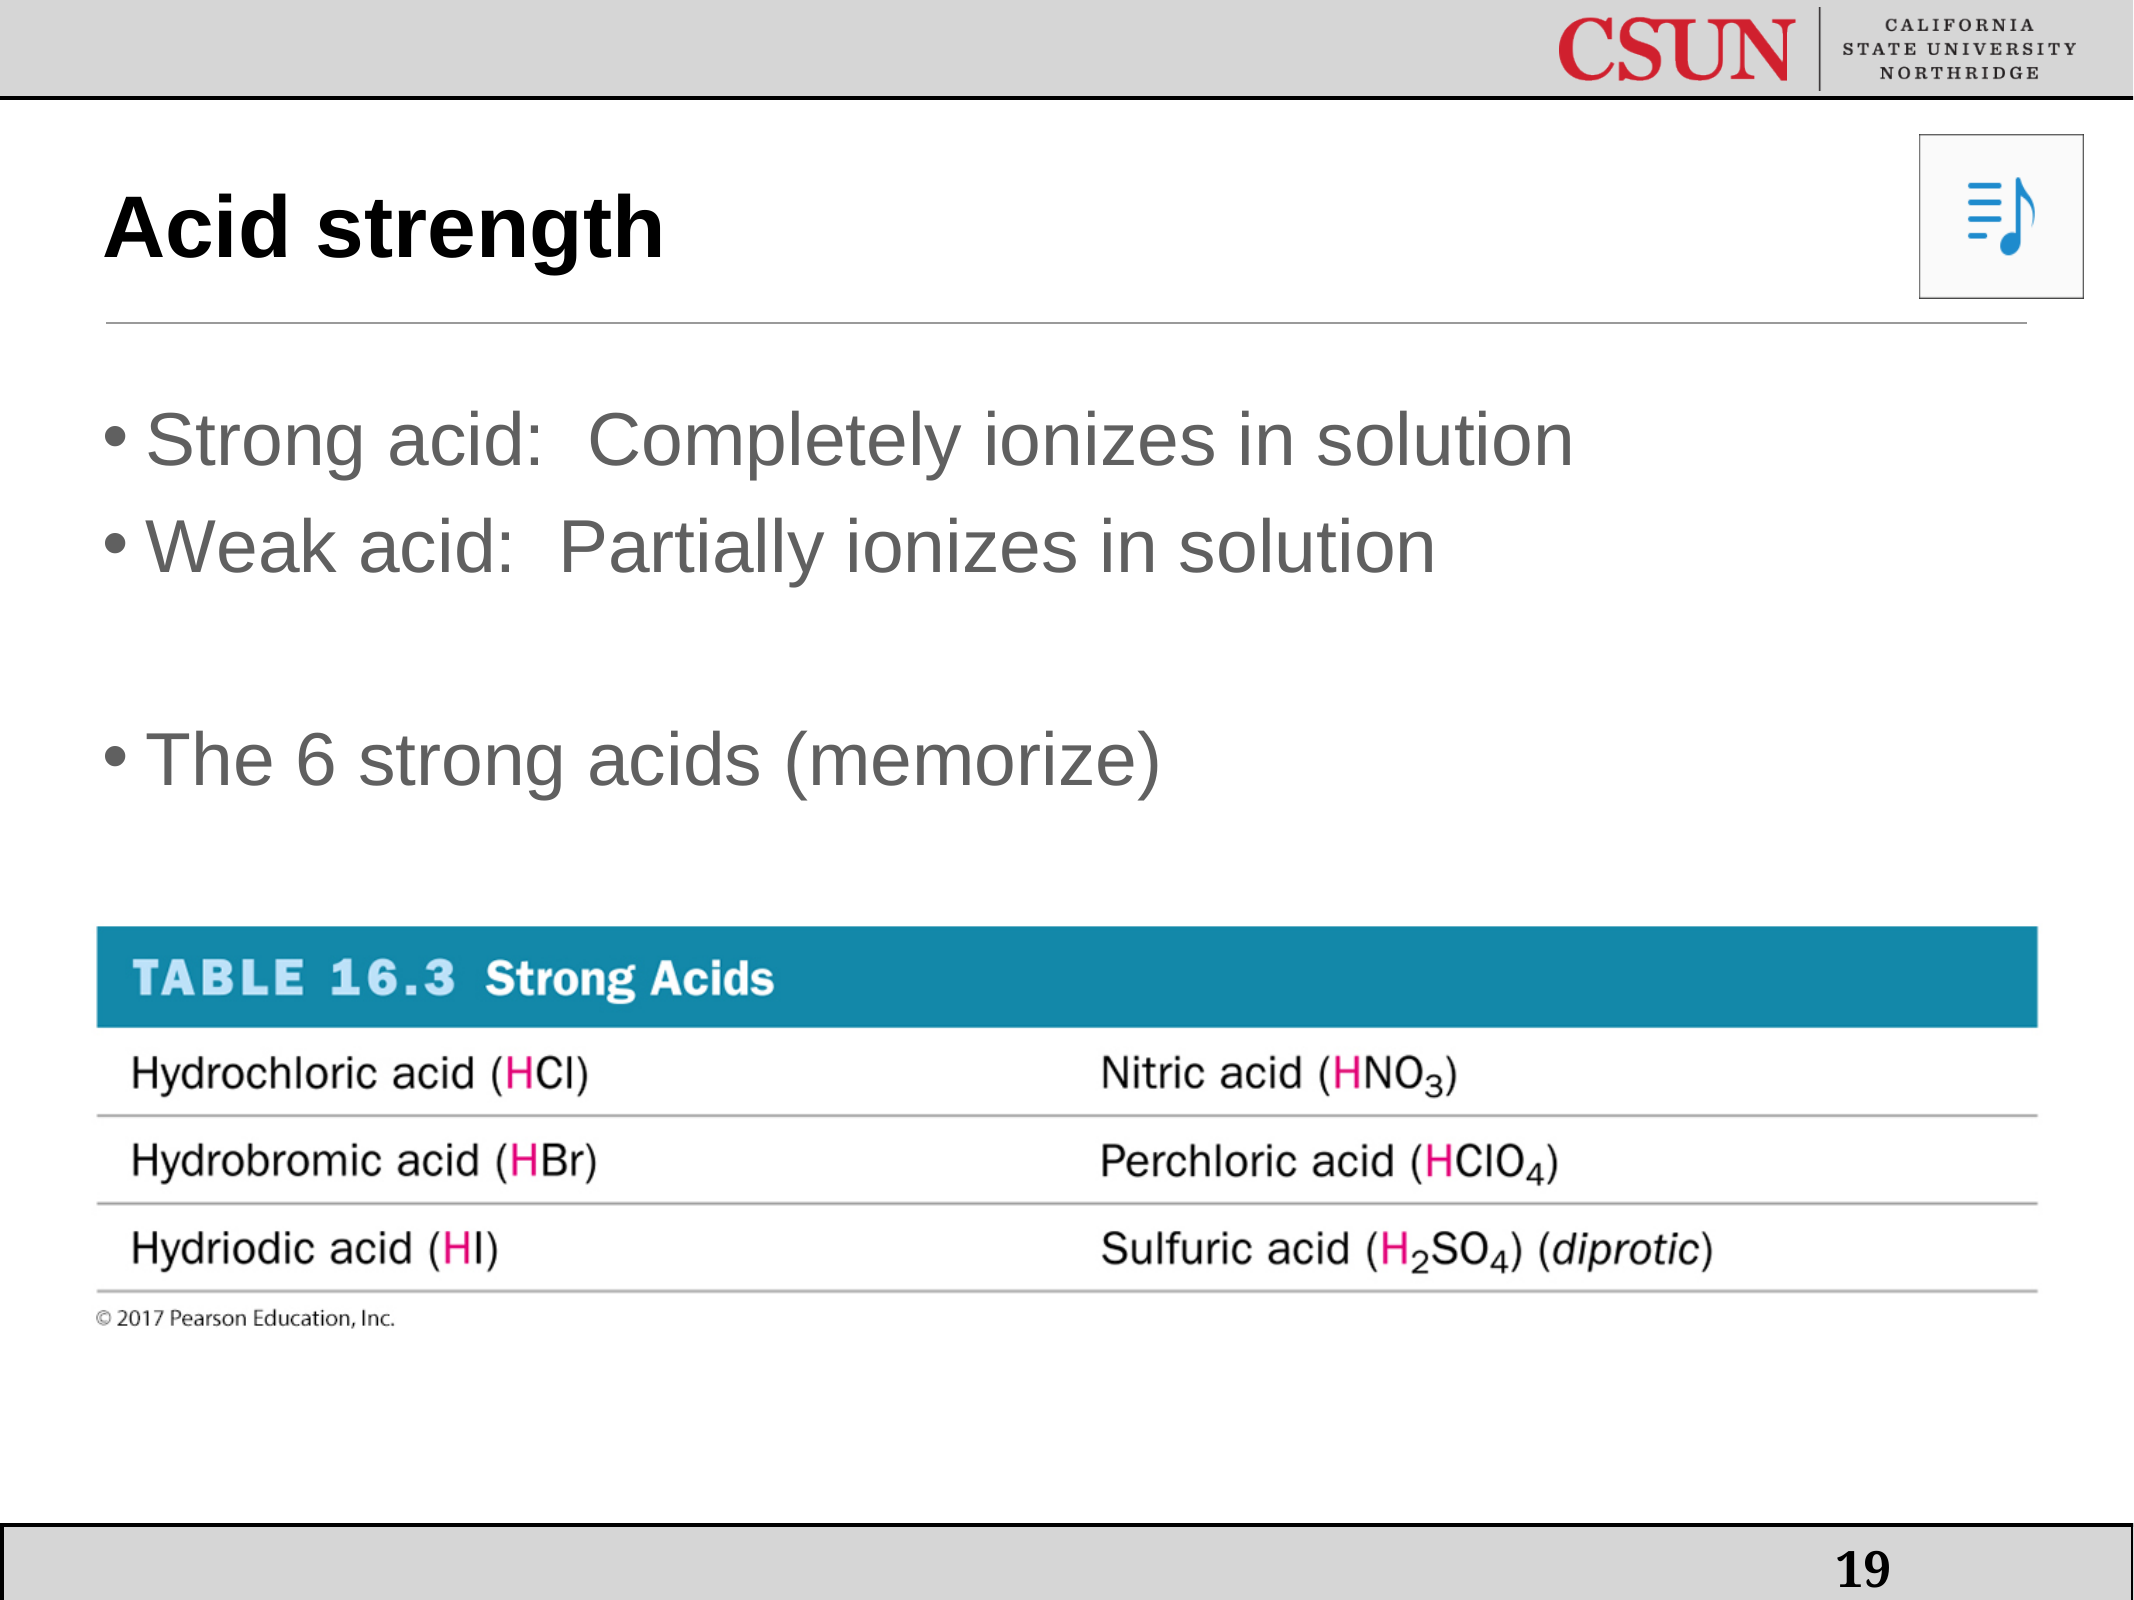

# Acid strength
Strong acid: Completely ionizes in solution
Weak acid: Partially ionizes in solution
The 6 strong acids (memorize)
19